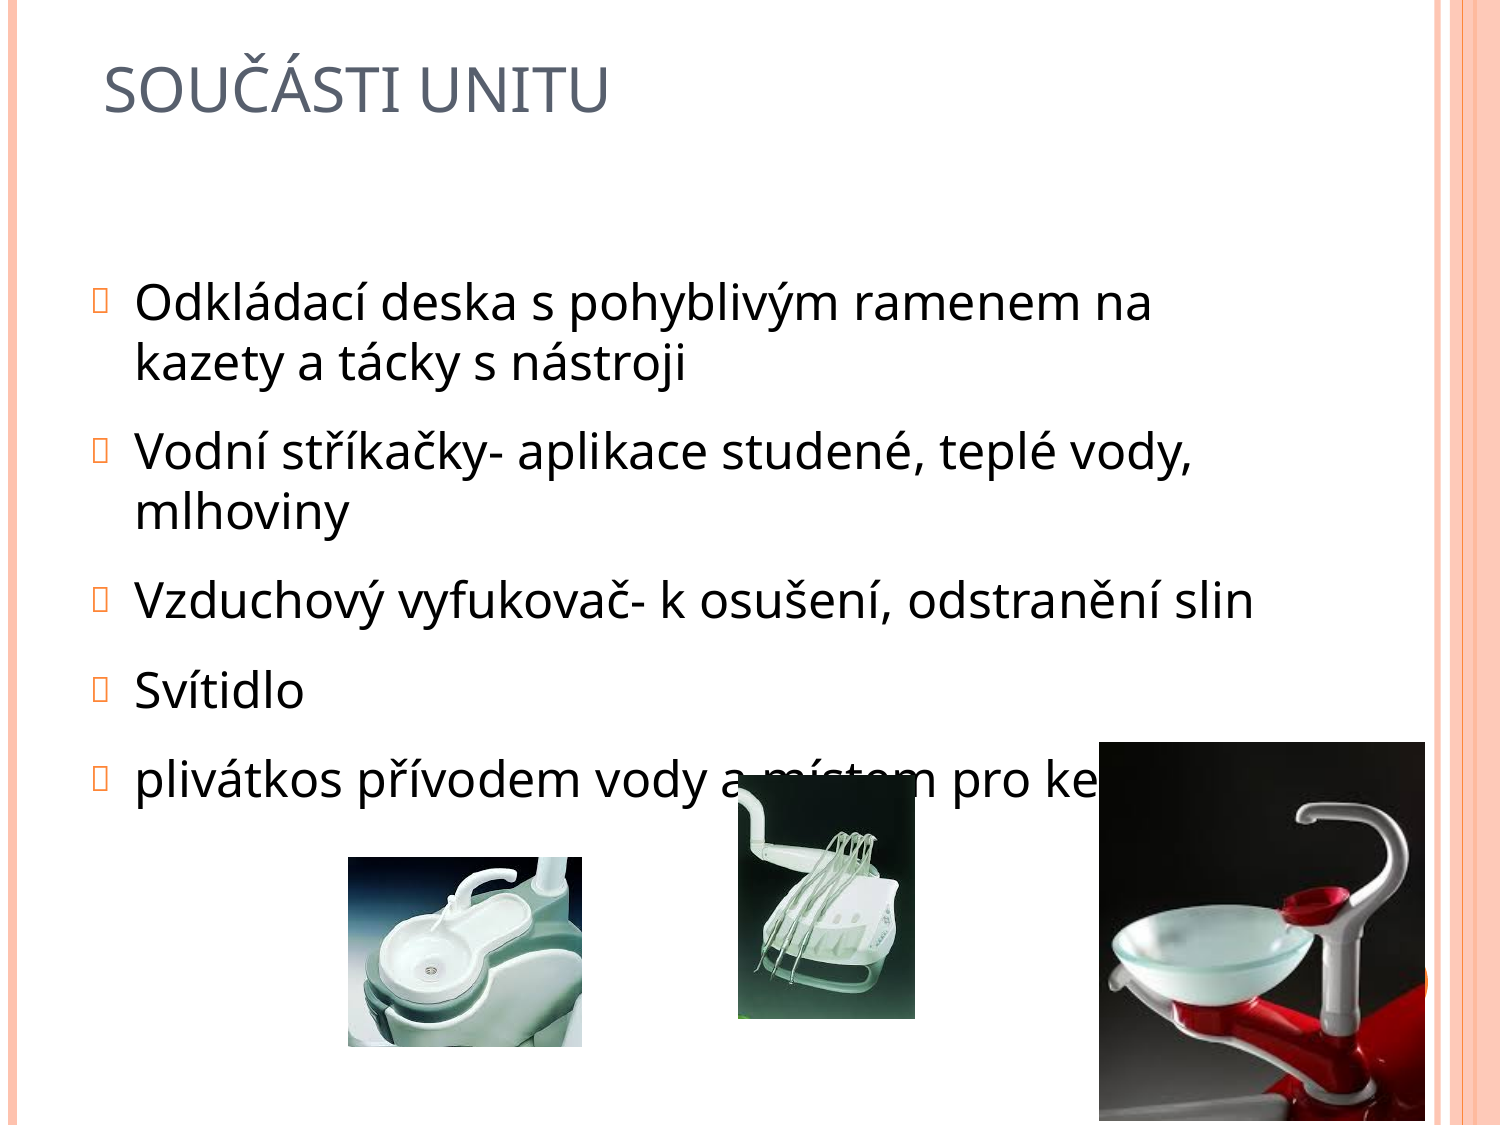

# SOUČÁSTI UNITU
Odkládací deska s pohyblivým ramenem na kazety a tácky s nástroji
Vodní stříkačky- aplikace studené, teplé vody, mlhoviny
Vzduchový vyfukovač- k osušení, odstranění slin
Svítidlo
plivátkos přívodem vody a místem pro kelímek